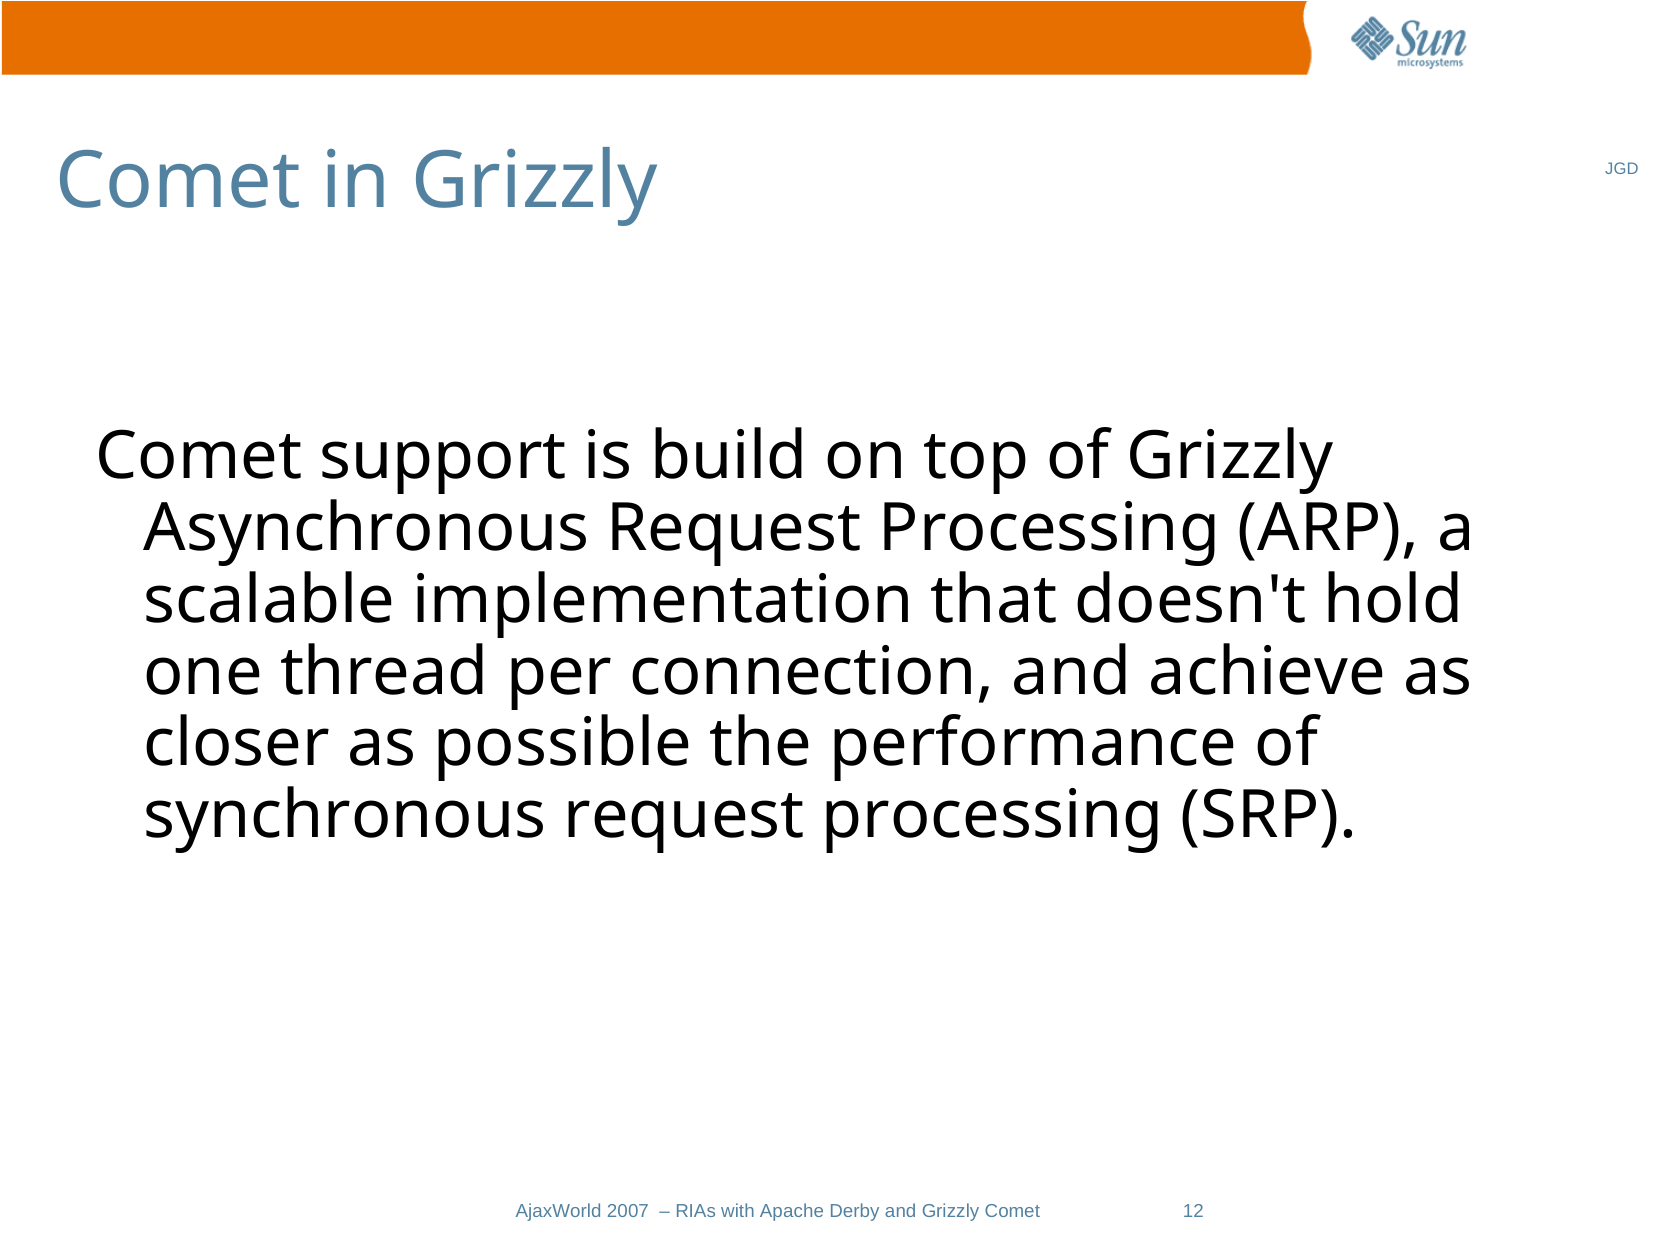

# Comet in Grizzly
Comet support is build on top of Grizzly Asynchronous Request Processing (ARP), a scalable implementation that doesn't hold one thread per connection, and achieve as closer as possible the performance of synchronous request processing (SRP).